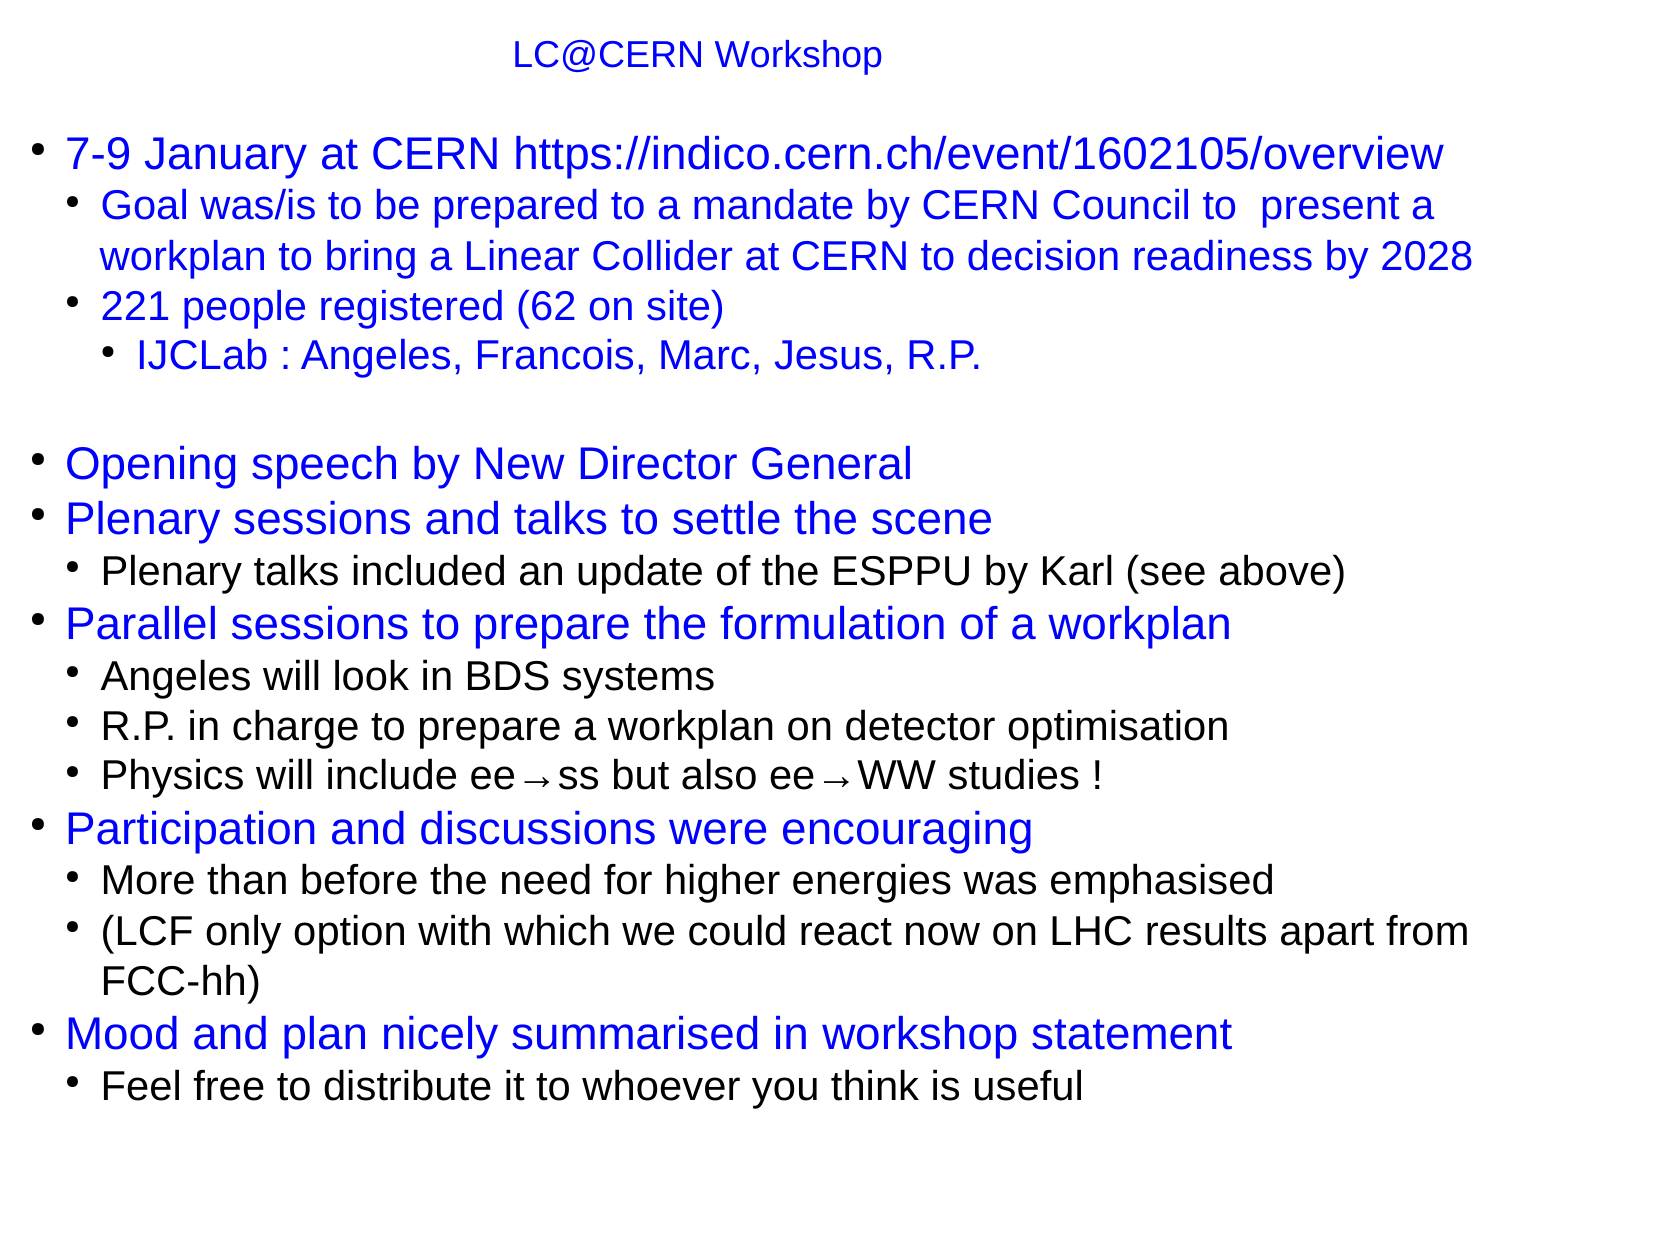

LC@CERN Workshop
7-9 January at CERN https://indico.cern.ch/event/1602105/overview
Goal was/is to be prepared to a mandate by CERN Council to present a
 workplan to bring a Linear Collider at CERN to decision readiness by 2028
221 people registered (62 on site)
IJCLab : Angeles, Francois, Marc, Jesus, R.P.
Opening speech by New Director General
Plenary sessions and talks to settle the scene
Plenary talks included an update of the ESPPU by Karl (see above)
Parallel sessions to prepare the formulation of a workplan
Angeles will look in BDS systems
R.P. in charge to prepare a workplan on detector optimisation
Physics will include ee→ss but also ee→WW studies !
Participation and discussions were encouraging
More than before the need for higher energies was emphasised
(LCF only option with which we could react now on LHC results apart from
FCC-hh)
Mood and plan nicely summarised in workshop statement
Feel free to distribute it to whoever you think is useful